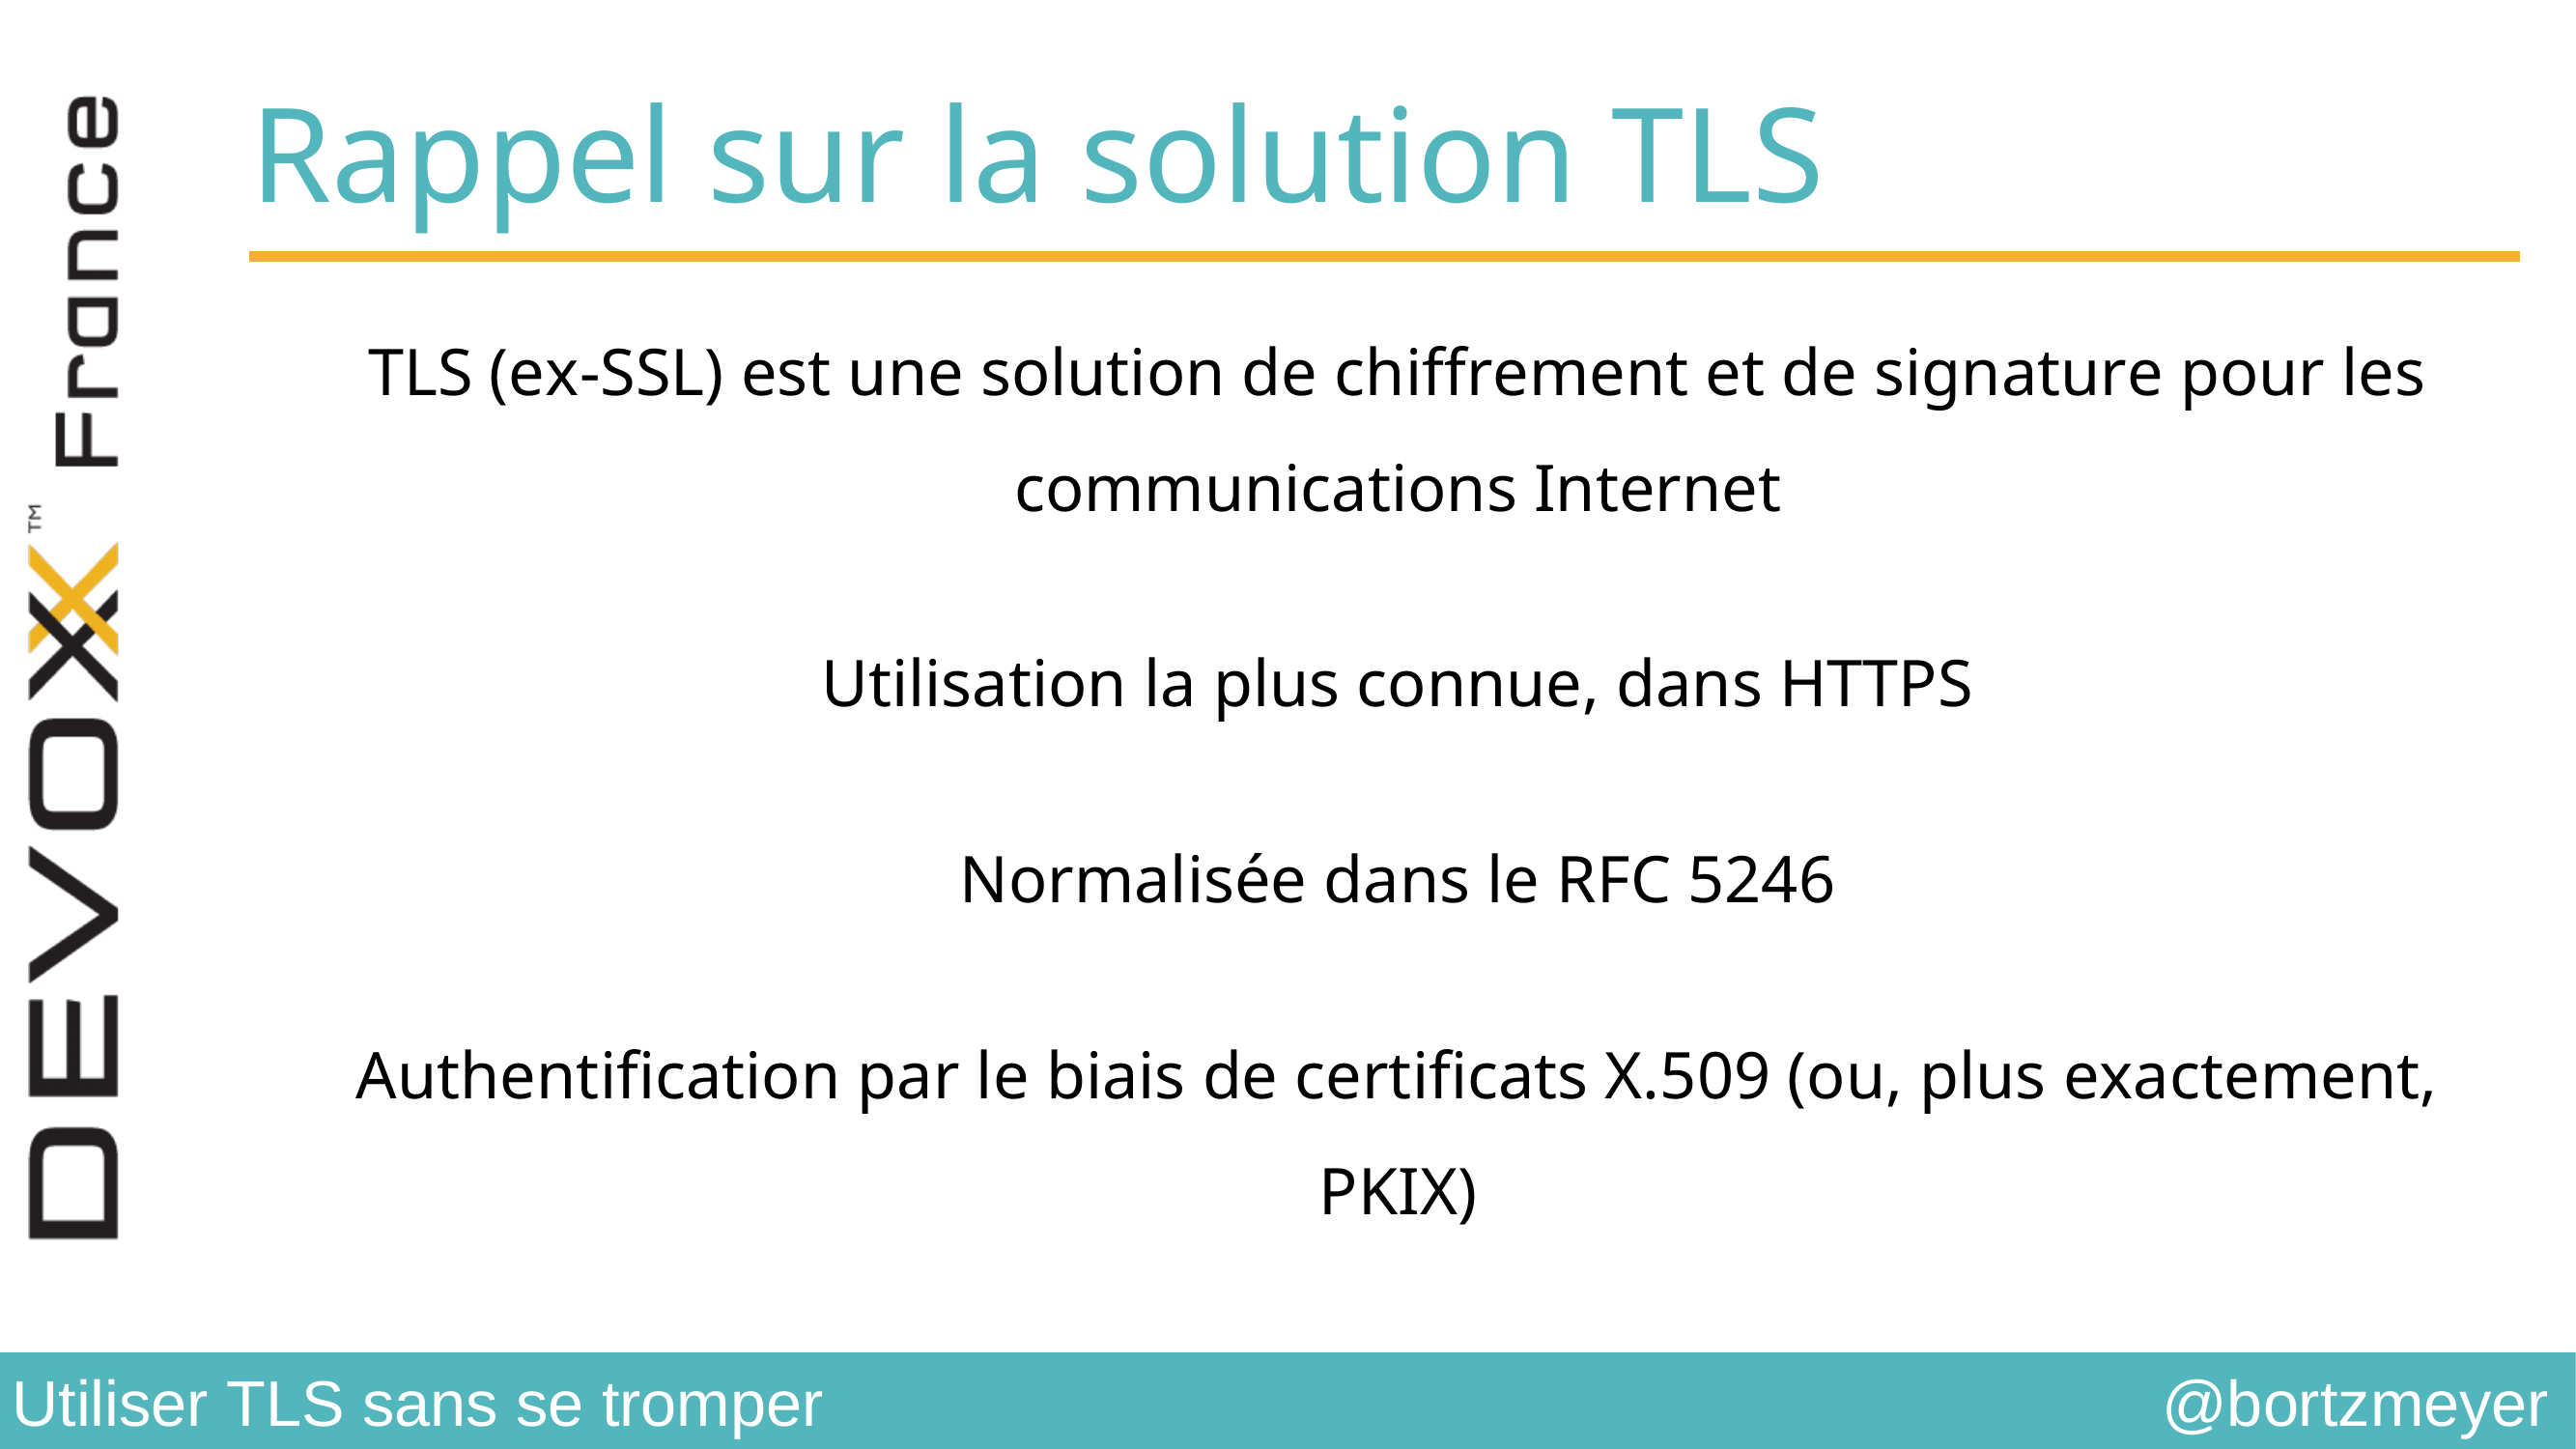

Rappel sur la solution TLS
TLS (ex-SSL) est une solution de chiffrement et de signature pour les communications Internet
Utilisation la plus connue, dans HTTPS
Normalisée dans le RFC 5246
Authentification par le biais de certificats X.509 (ou, plus exactement, PKIX)